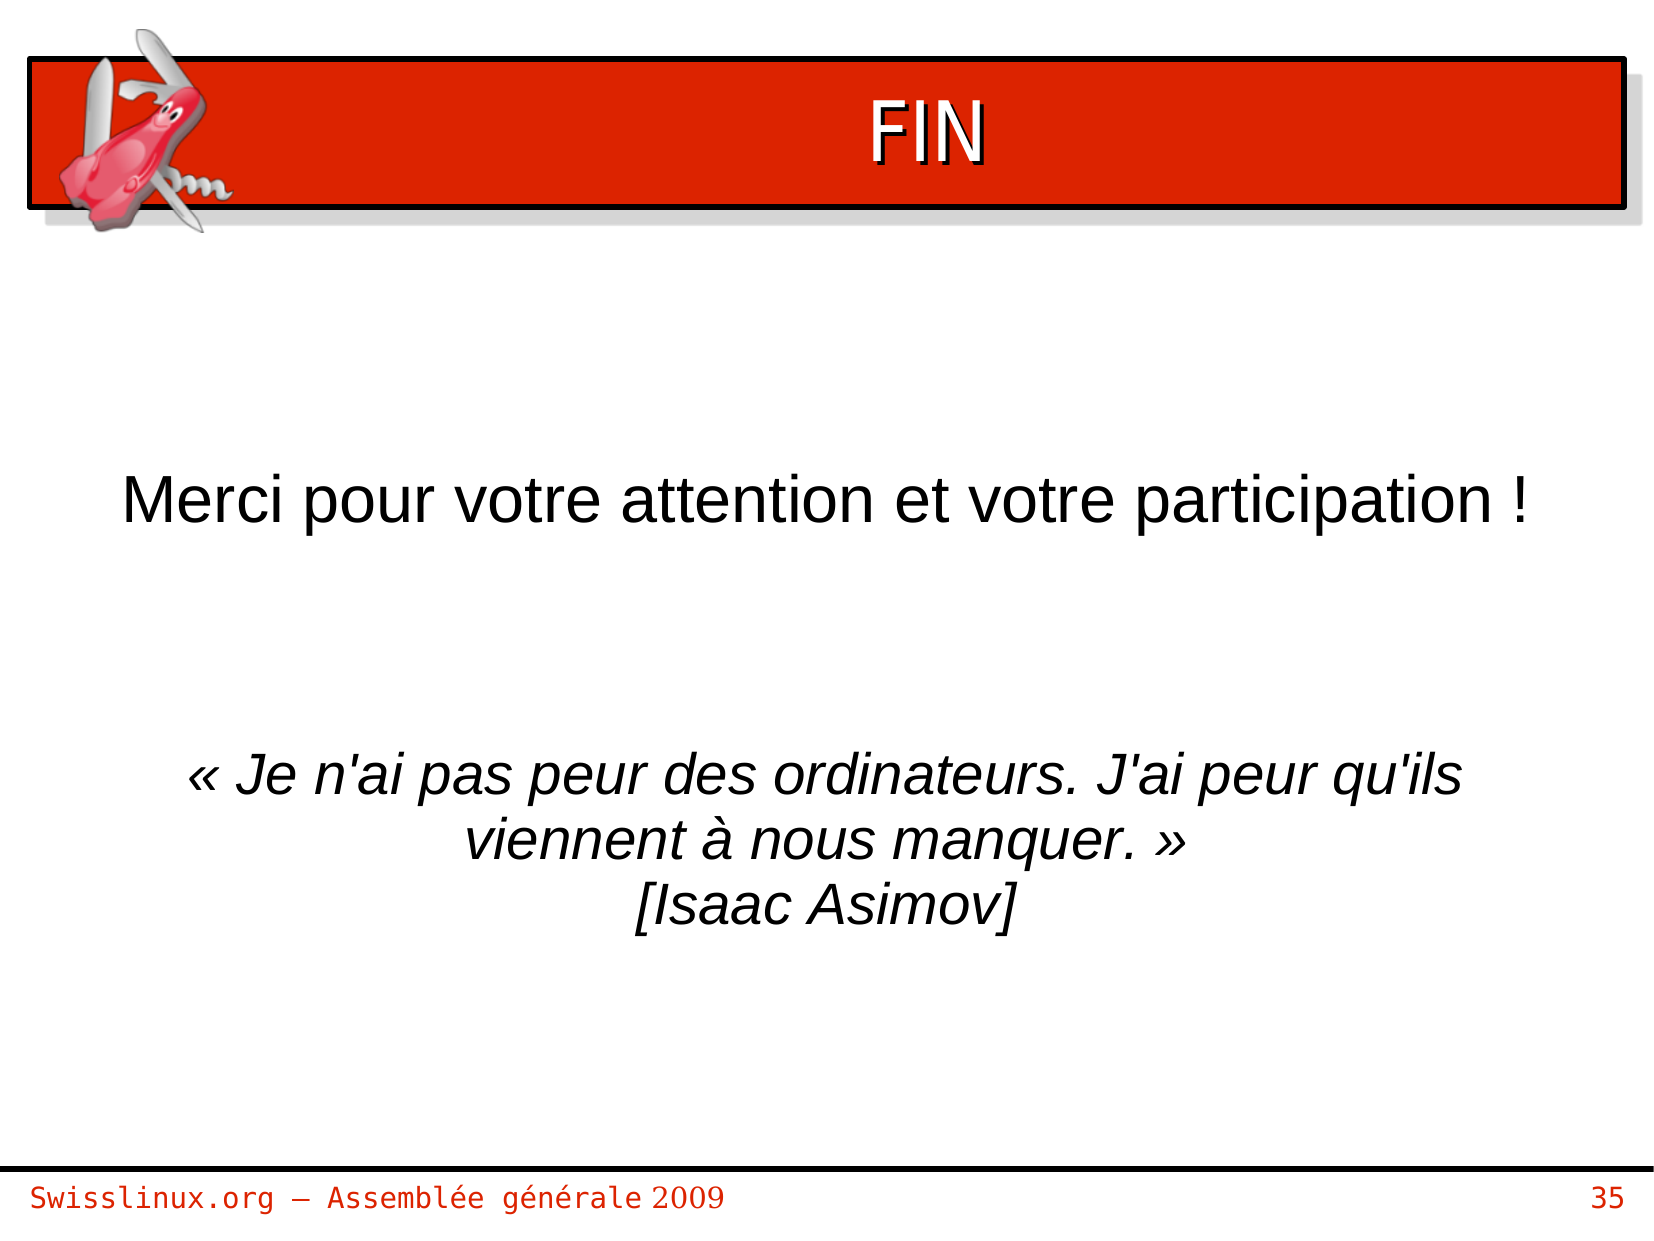

# FIN
Merci pour votre attention et votre participation !
« Je n'ai pas peur des ordinateurs. J'ai peur qu'ils viennent à nous manquer. »
[Isaac Asimov]
26 Janvier 2007
35